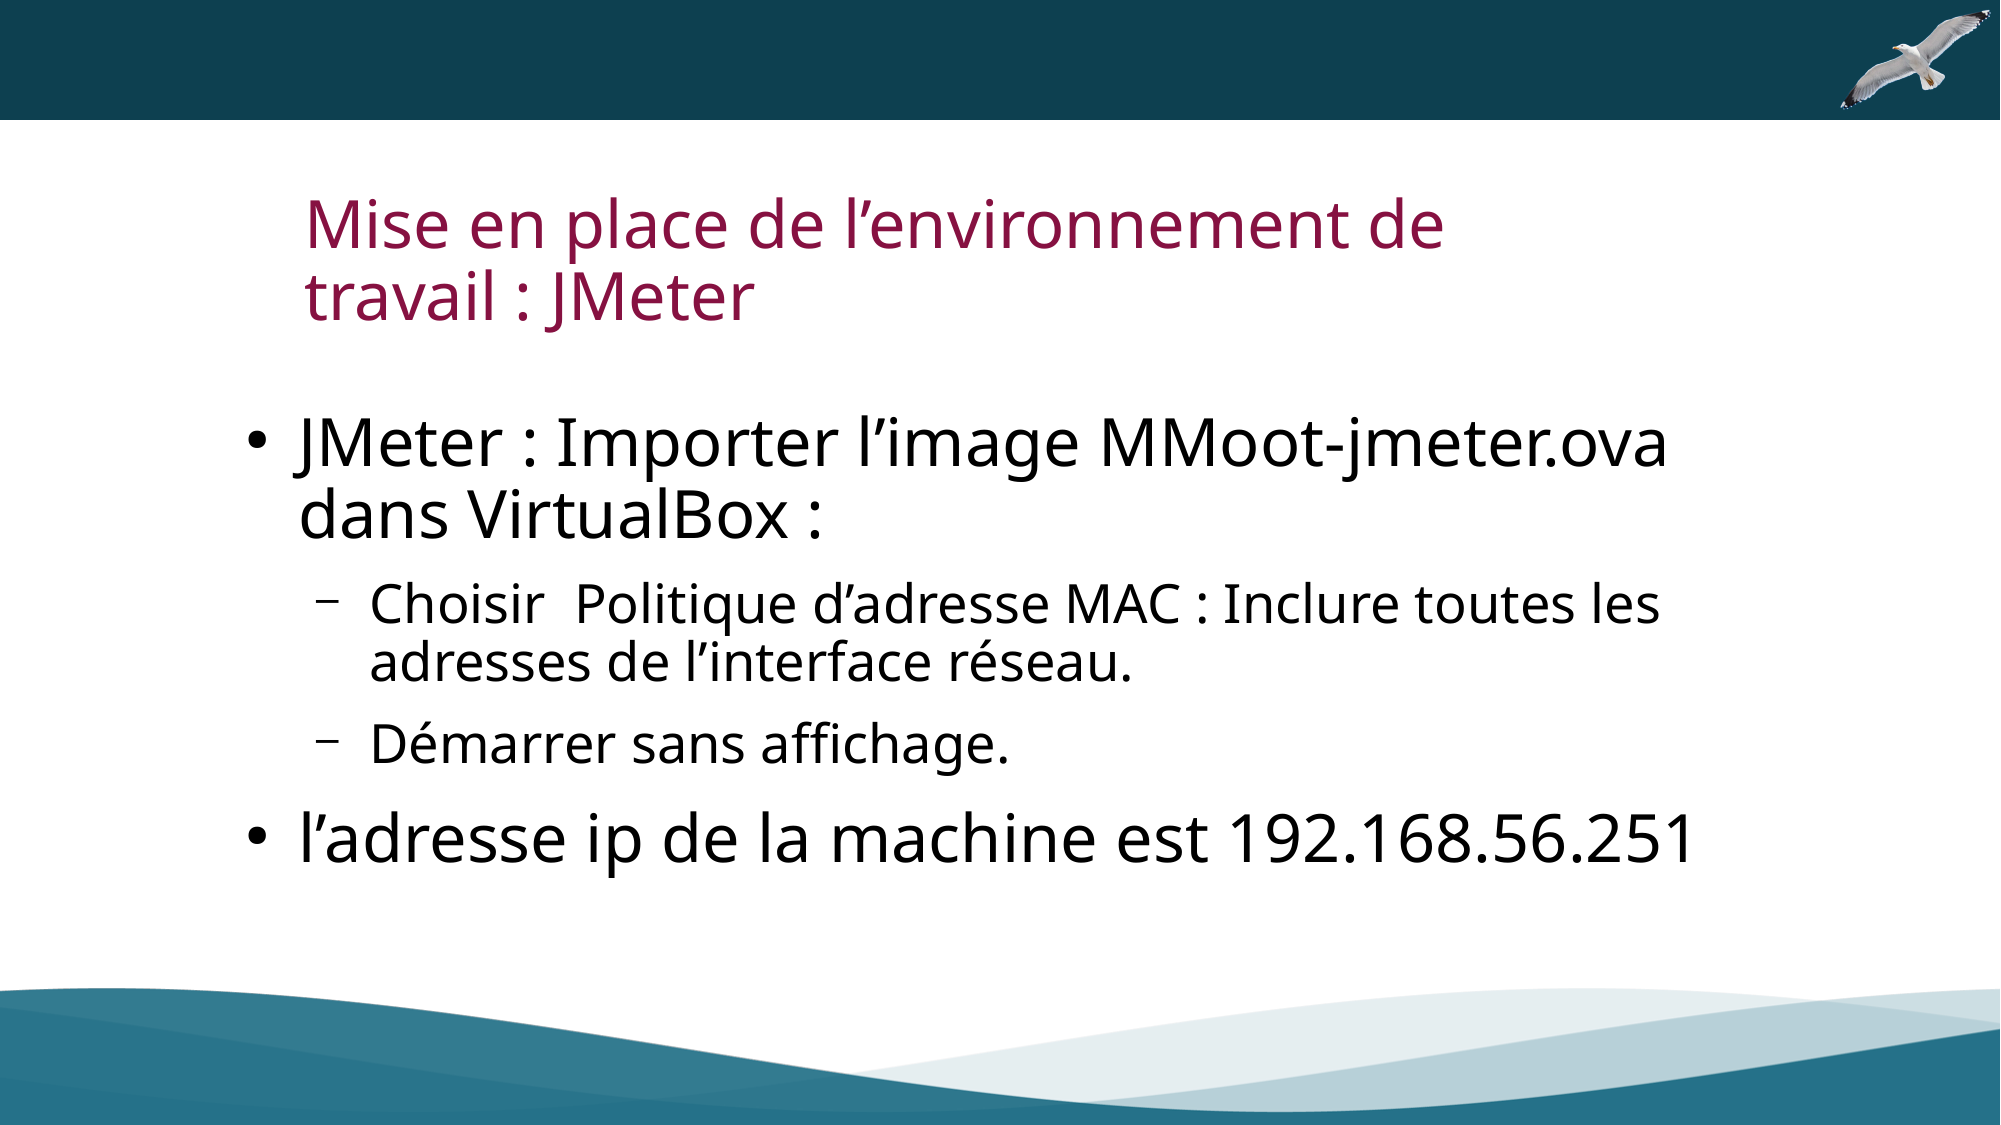

Mise en place de l’environnement de travail : JMeter
# JMeter : Importer l’image MMoot-jmeter.ova dans VirtualBox :
Choisir Politique d’adresse MAC : Inclure toutes les adresses de l’interface réseau.
Démarrer sans affichage.
l’adresse ip de la machine est 192.168.56.251